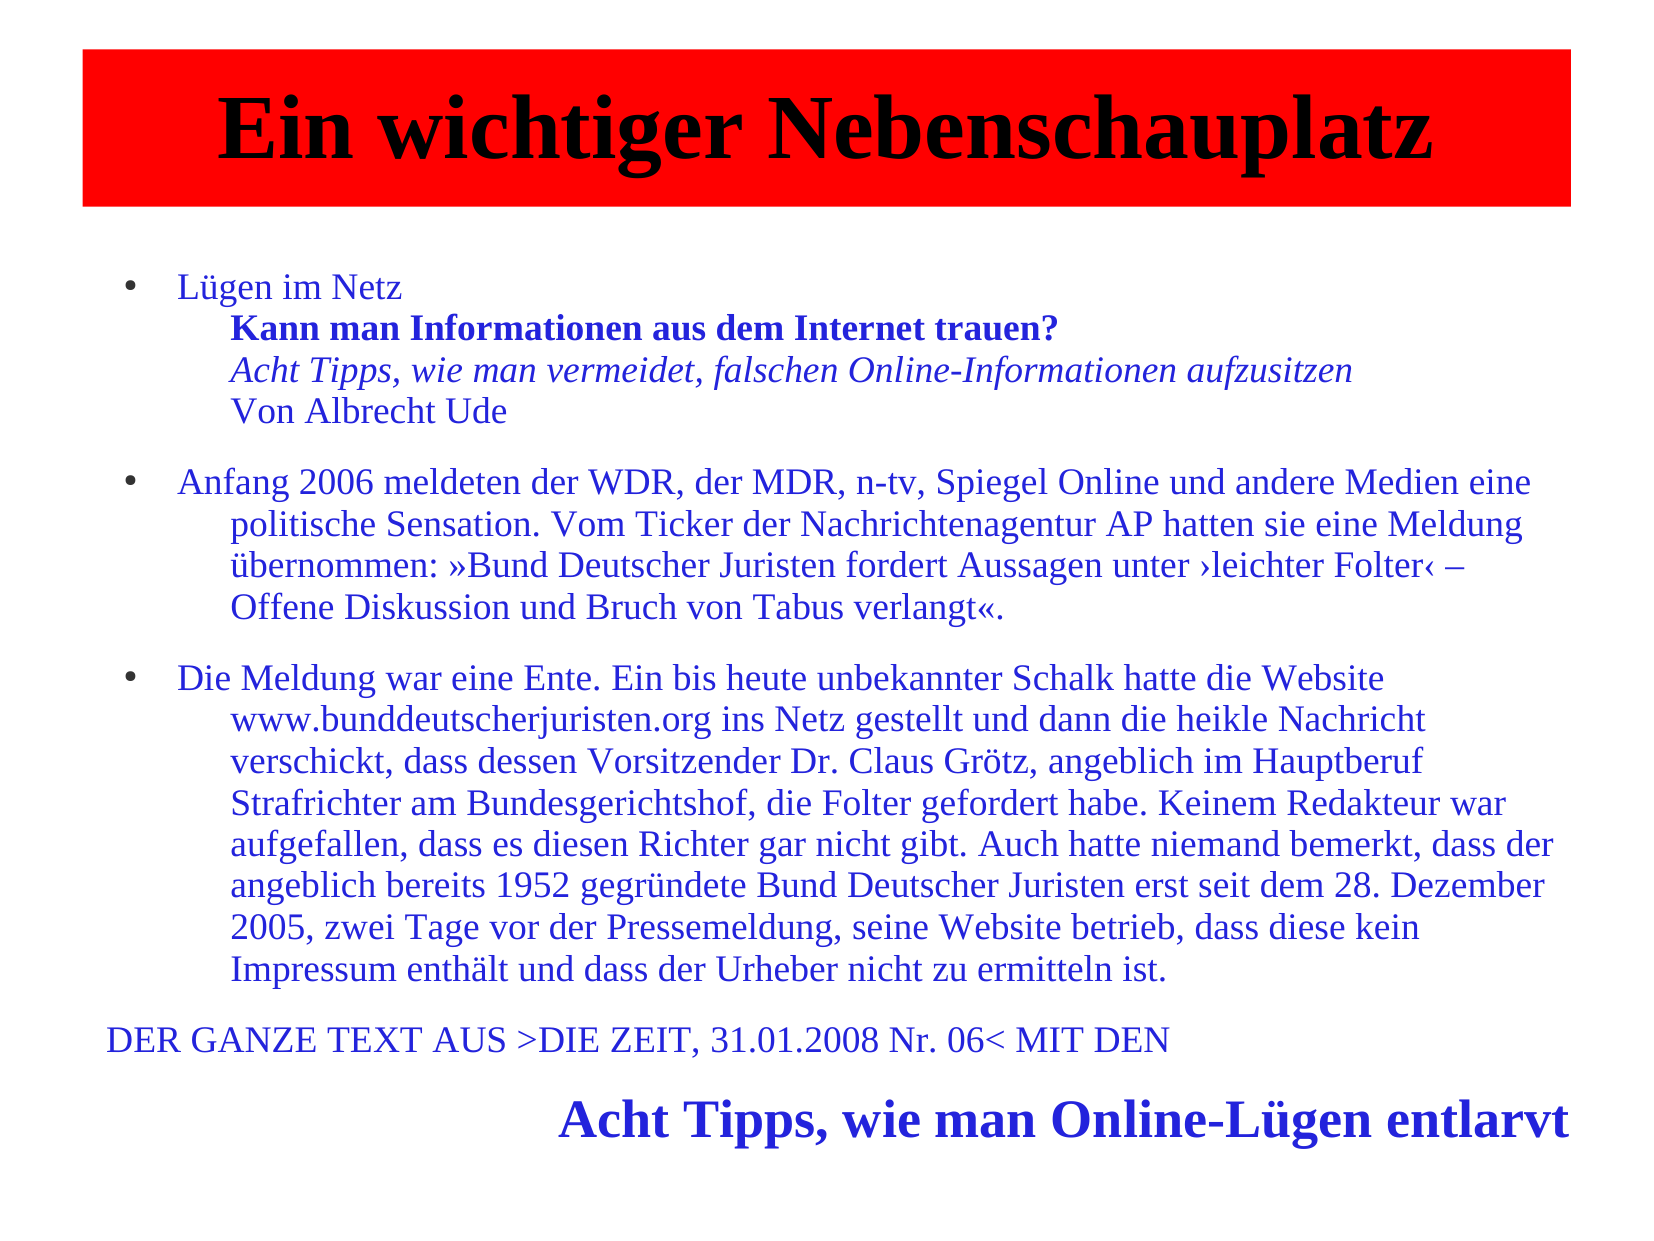

# Ein wichtiger Nebenschauplatz
Lügen im Netz
Kann man Informationen aus dem Internet trauen?
Acht Tipps, wie man vermeidet, falschen Online-Informationen aufzusitzen
Von Albrecht Ude
Anfang 2006 meldeten der WDR, der MDR, n-tv, Spiegel Online und andere Medien eine politische Sensation. Vom Ticker der Nachrichtenagentur AP hatten sie eine Meldung übernommen: »Bund Deutscher Juristen fordert Aussagen unter ›leichter Folter‹ – Offene Diskussion und Bruch von Tabus verlangt«.
Die Meldung war eine Ente. Ein bis heute unbekannter Schalk hatte die Website www.bunddeutscherjuristen.org ins Netz gestellt und dann die heikle Nachricht verschickt, dass dessen Vorsitzender Dr. Claus Grötz, angeblich im Hauptberuf Strafrichter am Bundesgerichtshof, die Folter gefordert habe. Keinem Redakteur war aufgefallen, dass es diesen Richter gar nicht gibt. Auch hatte niemand bemerkt, dass der angeblich bereits 1952 gegründete Bund Deutscher Juristen erst seit dem 28. Dezember 2005, zwei Tage vor der Pressemeldung, seine Website betrieb, dass diese kein Impressum enthält und dass der Urheber nicht zu ermitteln ist.
DER GANZE TEXT AUS >DIE ZEIT, 31.01.2008 Nr. 06< MIT DEN
Acht Tipps, wie man Online-Lügen entlarvt